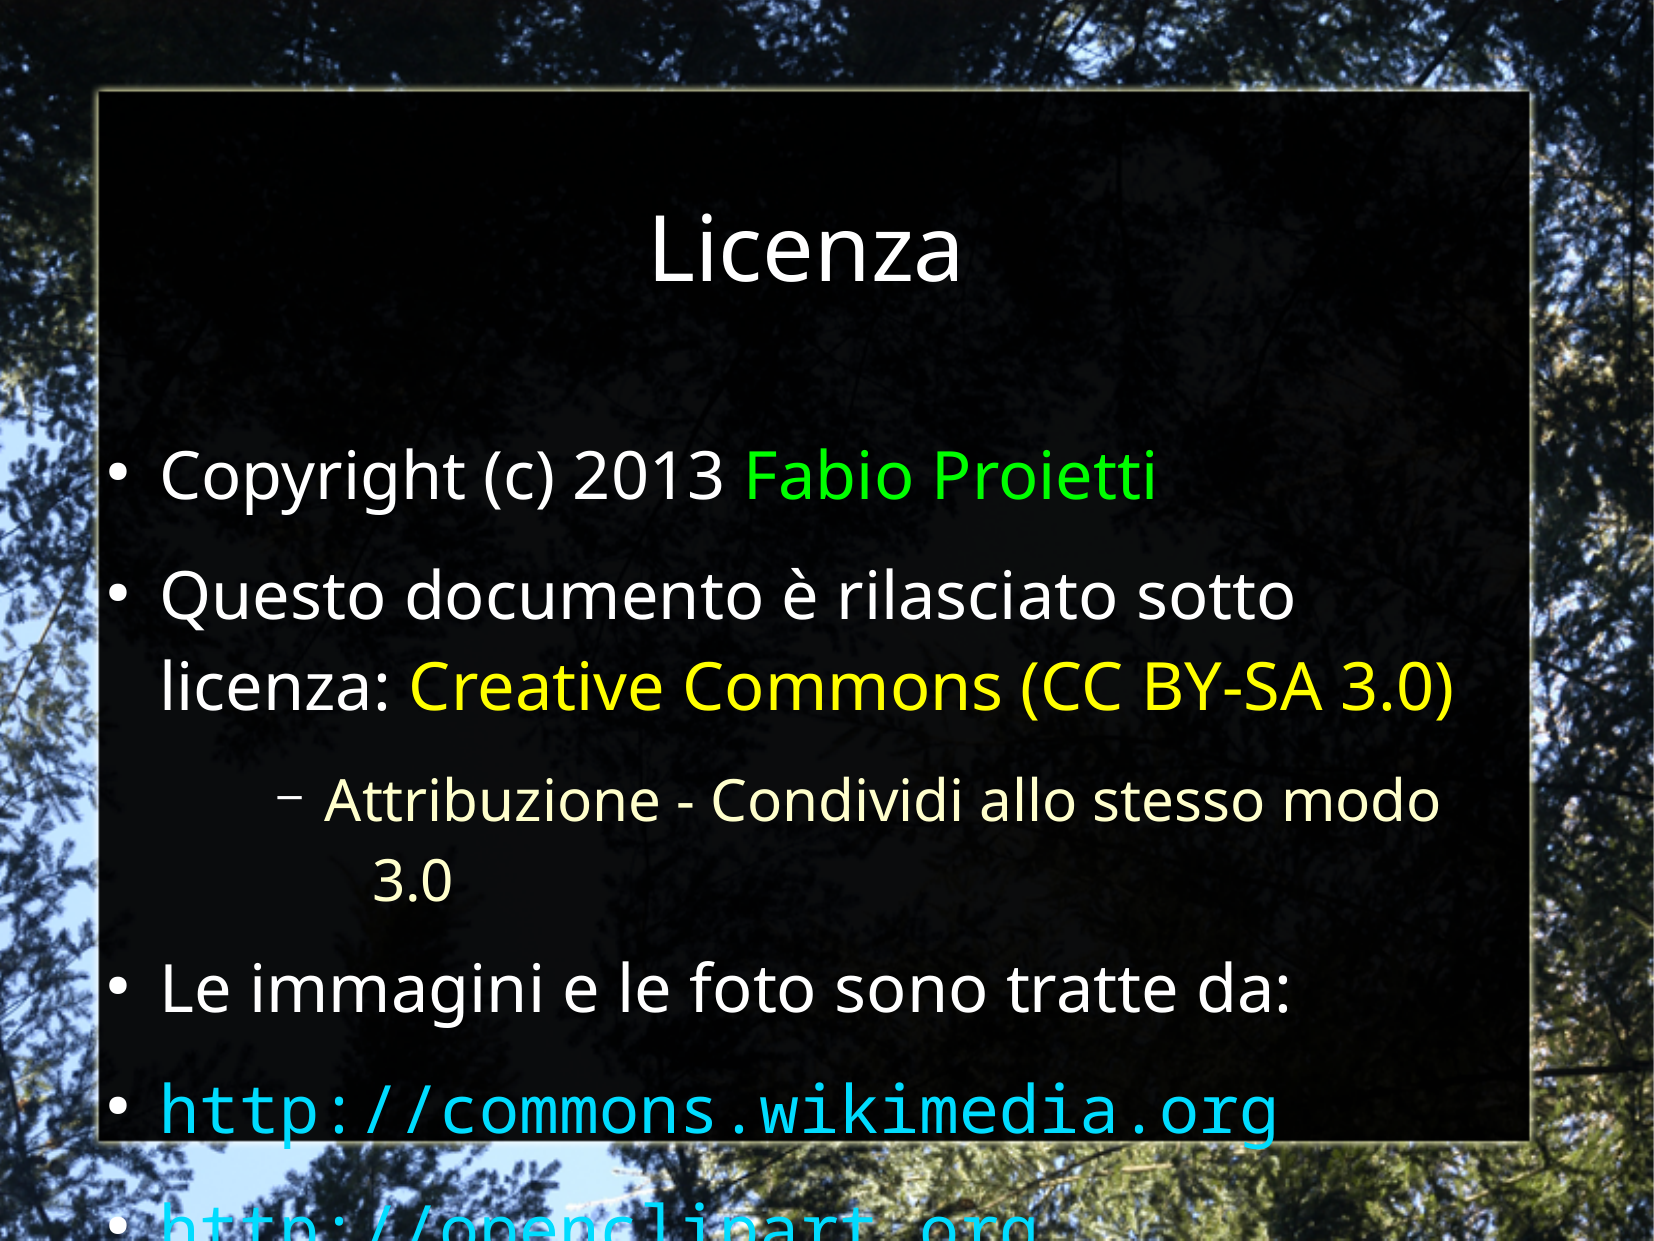

# Licenza
Copyright (c) 2013 Fabio Proietti
Questo documento è rilasciato sotto licenza: Creative Commons (CC BY-SA 3.0)
Attribuzione - Condividi allo stesso modo 3.0
Le immagini e le foto sono tratte da:
http://commons.wikimedia.org
http://openclipart.org